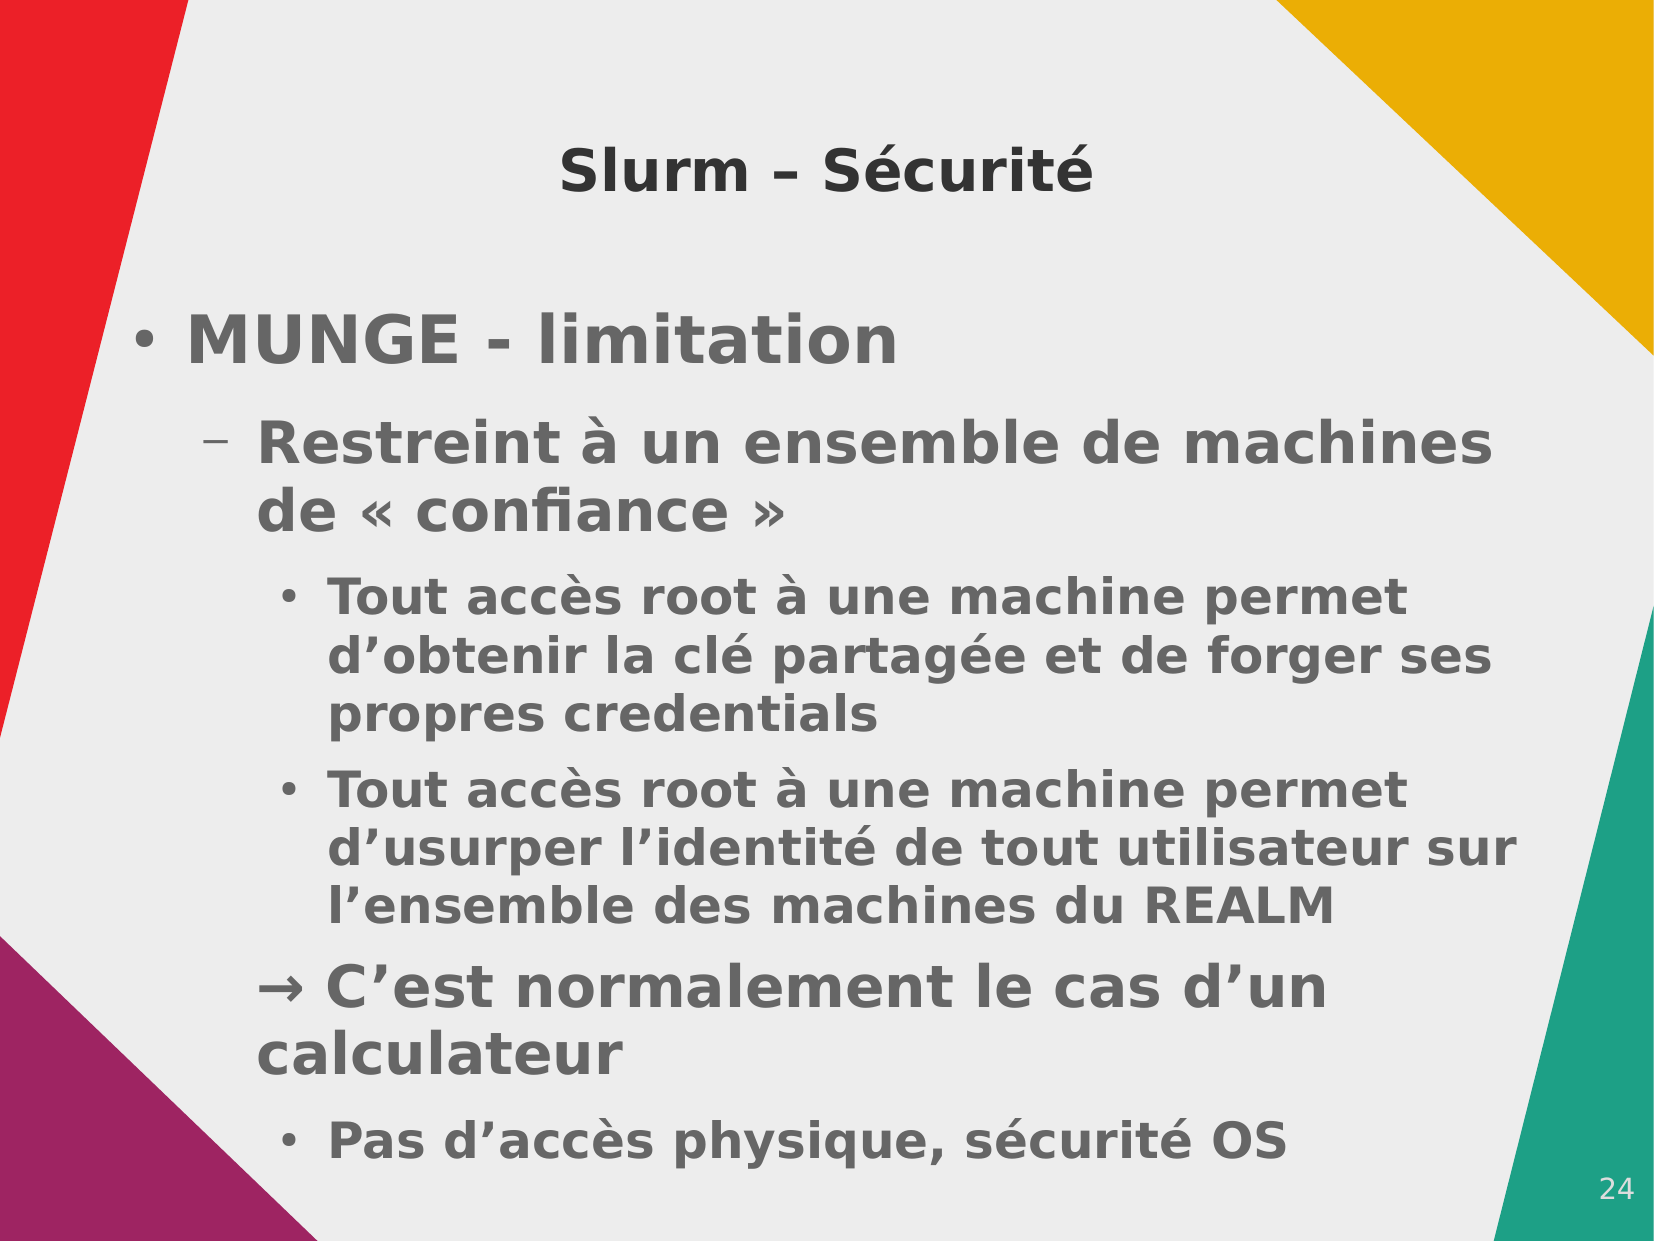

# Slurm – Sécurité
MUNGE - limitation
Restreint à un ensemble de machines de « confiance »
Tout accès root à une machine permet d’obtenir la clé partagée et de forger ses propres credentials
Tout accès root à une machine permet d’usurper l’identité de tout utilisateur sur l’ensemble des machines du REALM
→ C’est normalement le cas d’un calculateur
Pas d’accès physique, sécurité OS
24